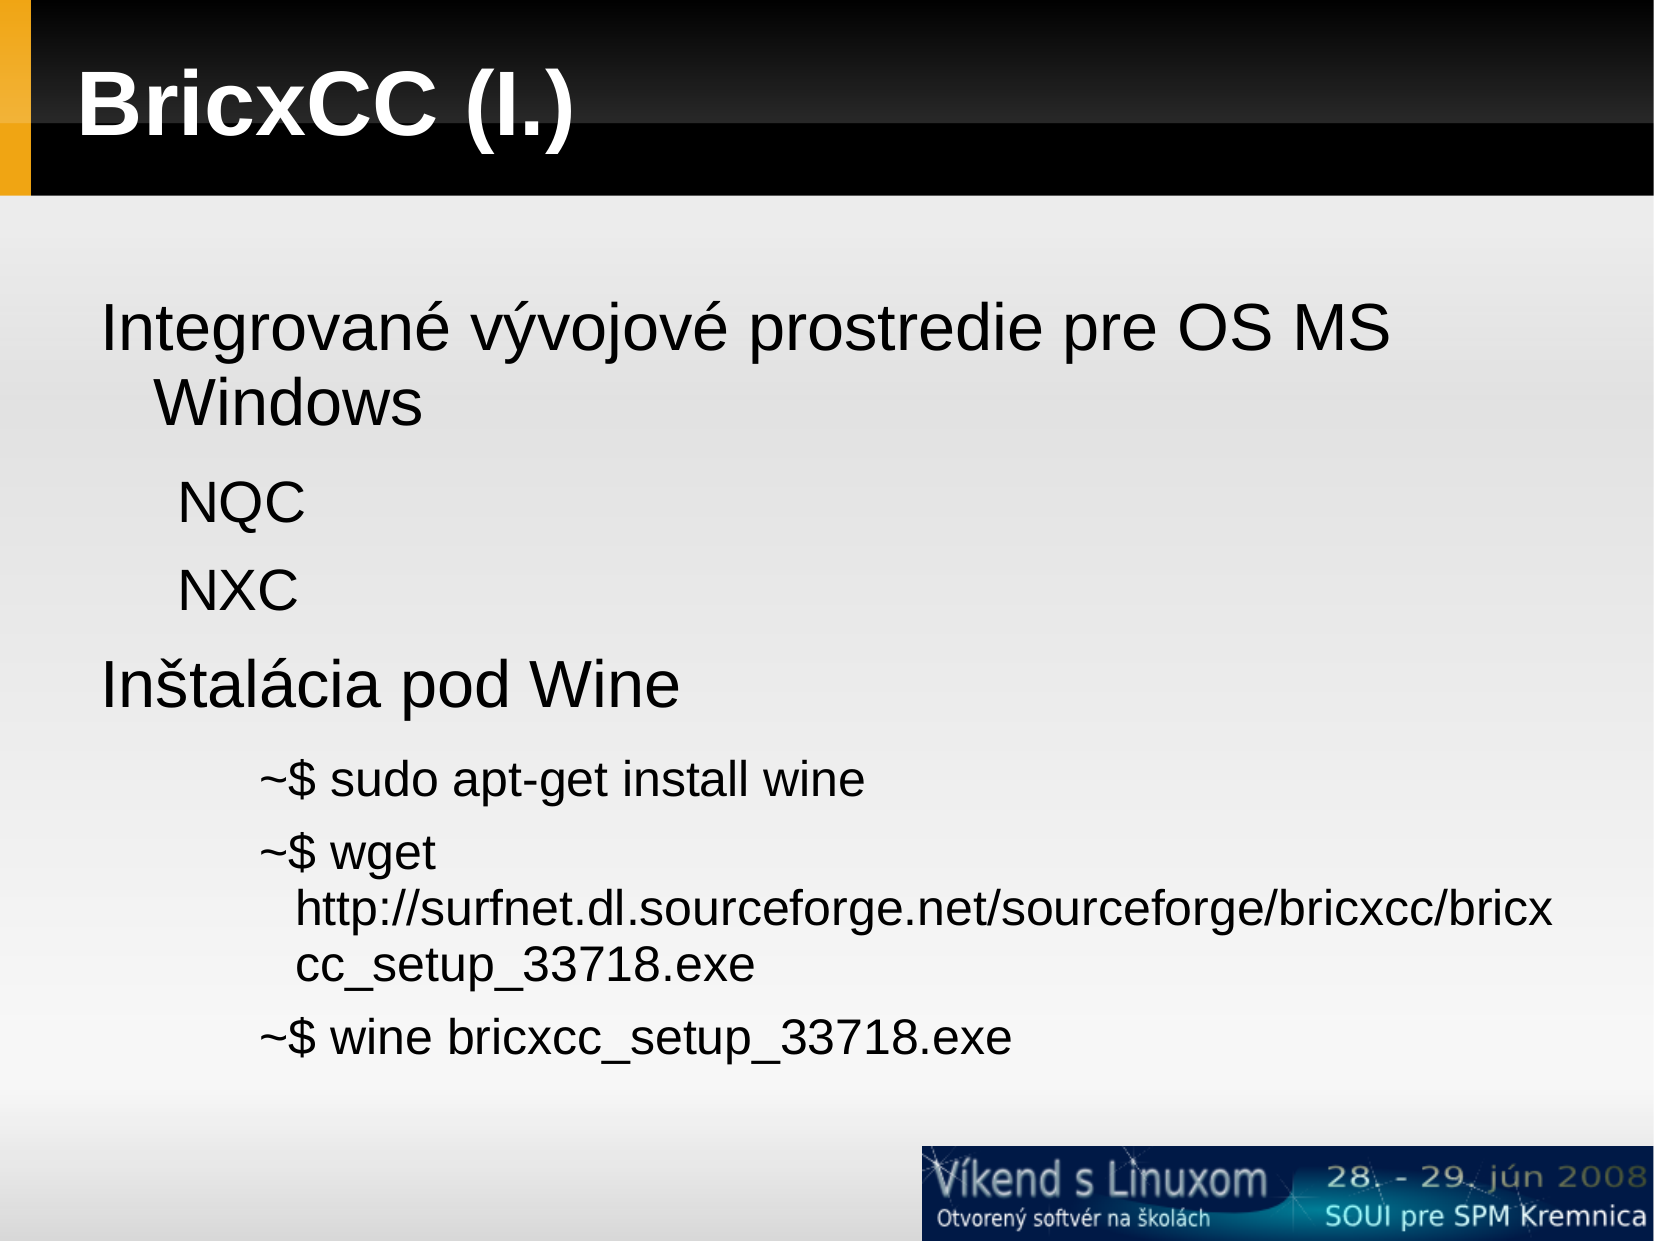

# BricxCC (I.)
Integrované vývojové prostredie pre OS MS Windows
NQC
NXC
Inštalácia pod Wine
~$ sudo apt-get install wine
~$ wget http://surfnet.dl.sourceforge.net/sourceforge/bricxcc/bricxcc_setup_33718.exe
~$ wine bricxcc_setup_33718.exe